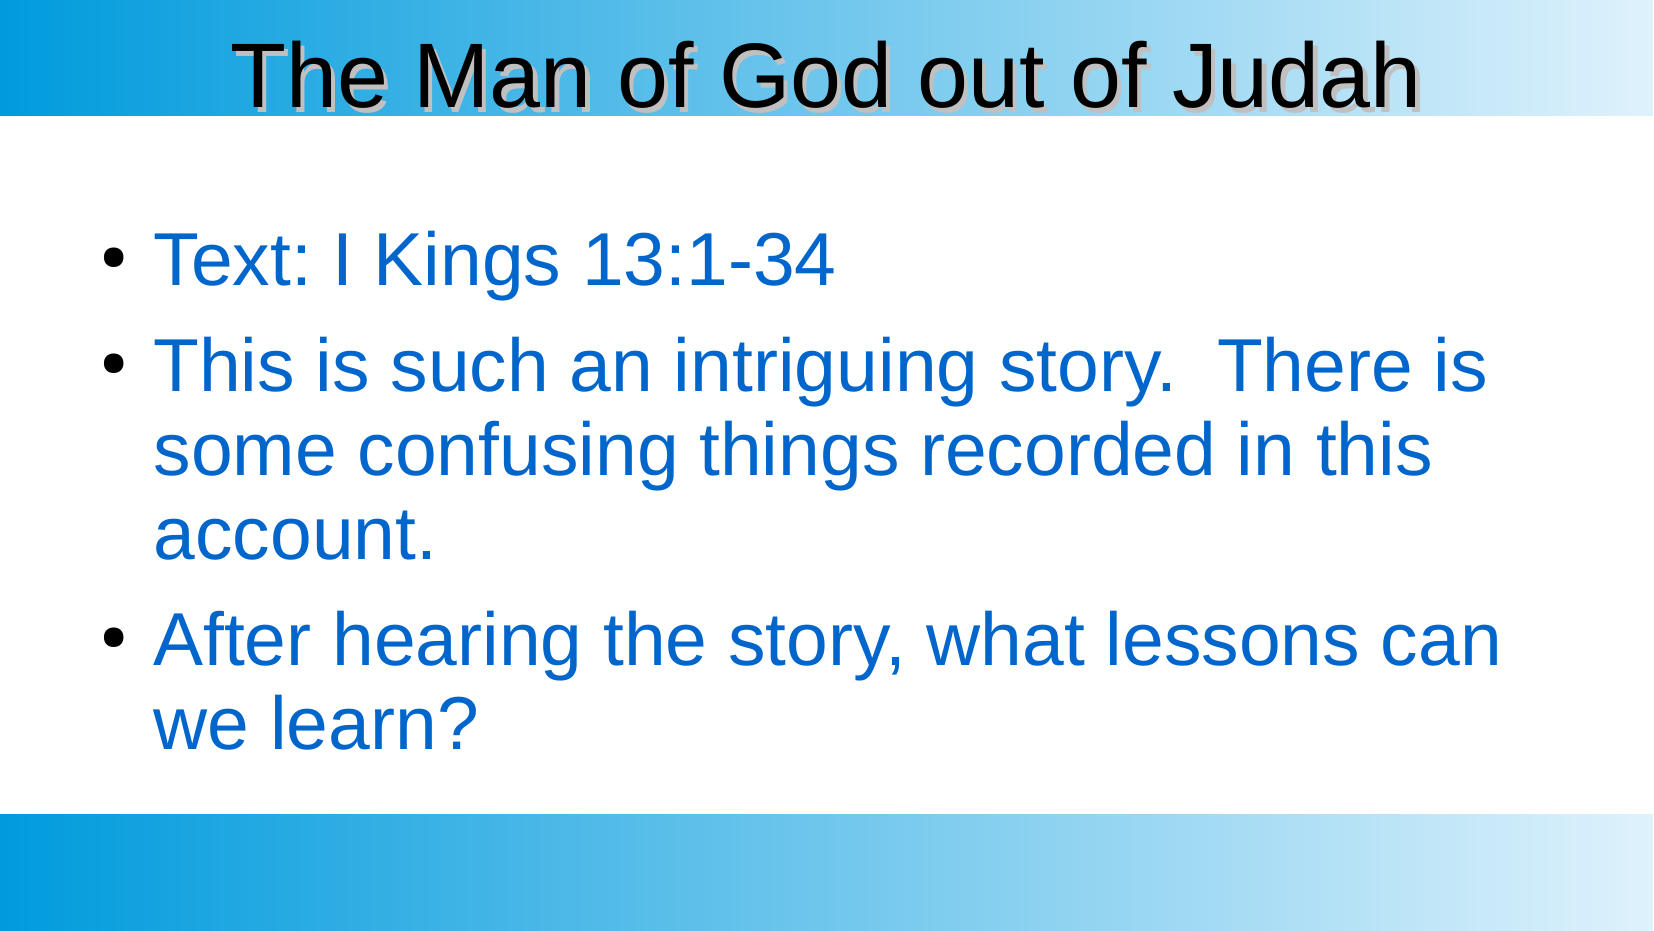

# The Man of God out of Judah
Text: I Kings 13:1-34
This is such an intriguing story. There is some confusing things recorded in this account.
After hearing the story, what lessons can we learn?